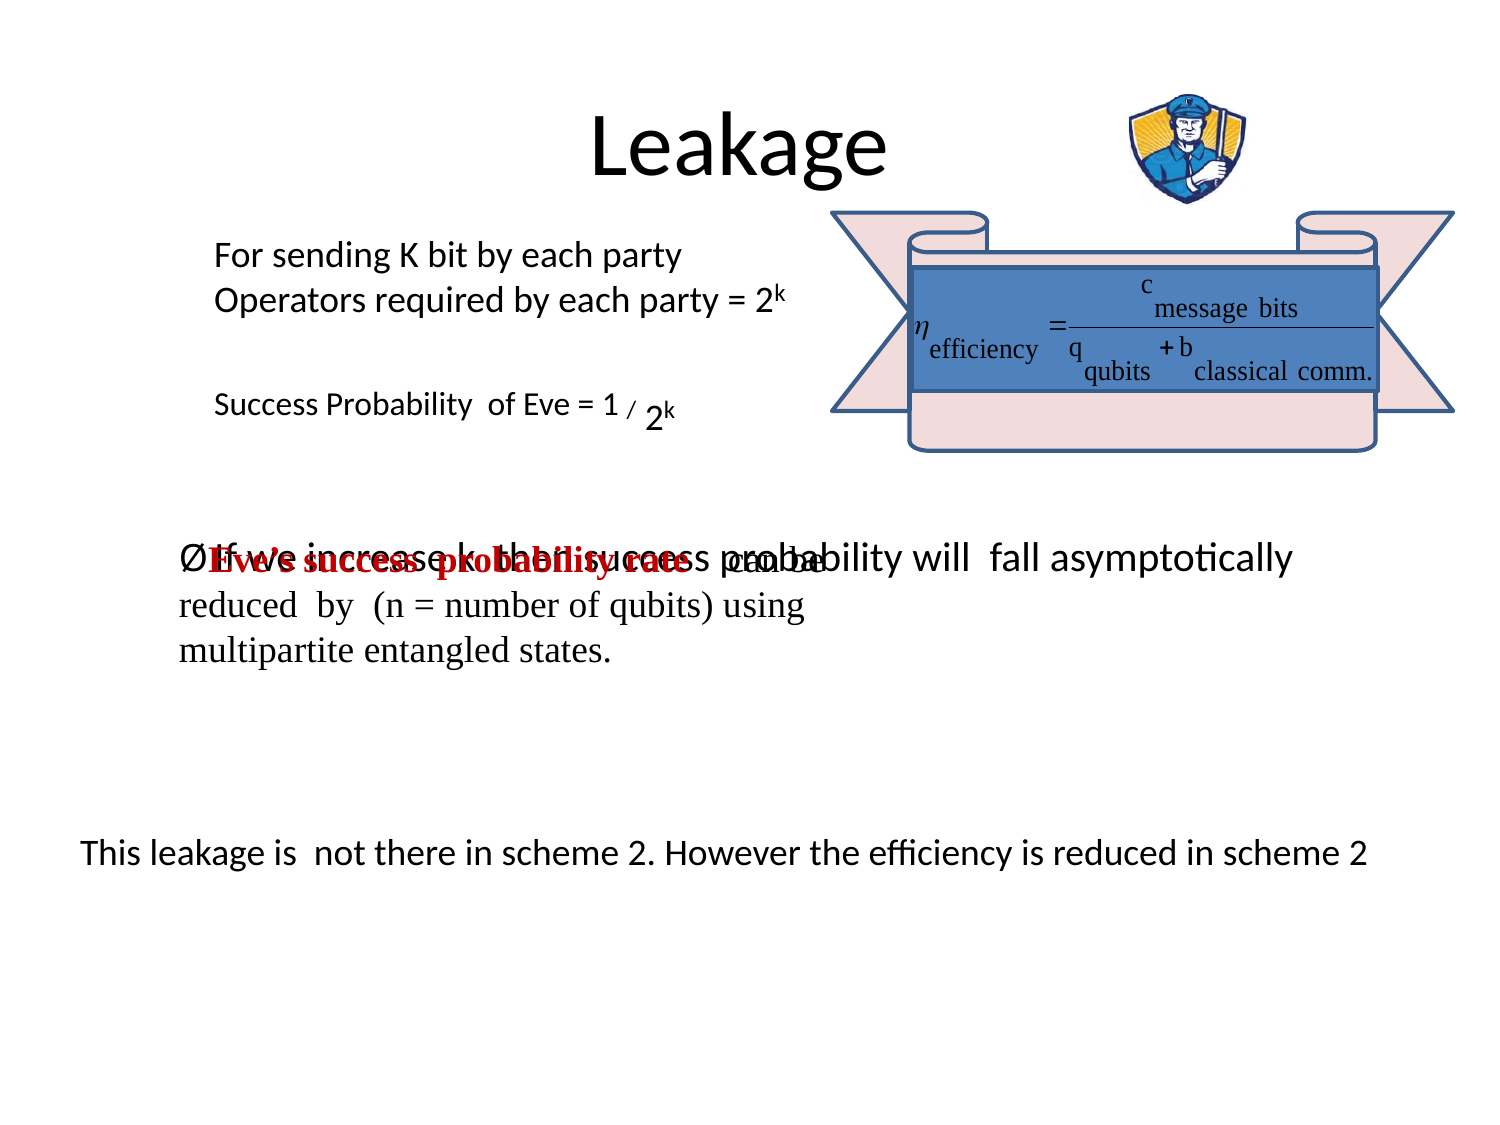

# Leakage
For sending K bit by each party
Operators required by each party = 2k
Success Probability of Eve = 1 / 2k
If we increase k then success probability will fall asymptotically
Eve’s success probability rate can be reduced by (n = number of qubits) using multipartite entangled states.
This leakage is not there in scheme 2. However the efficiency is reduced in scheme 2